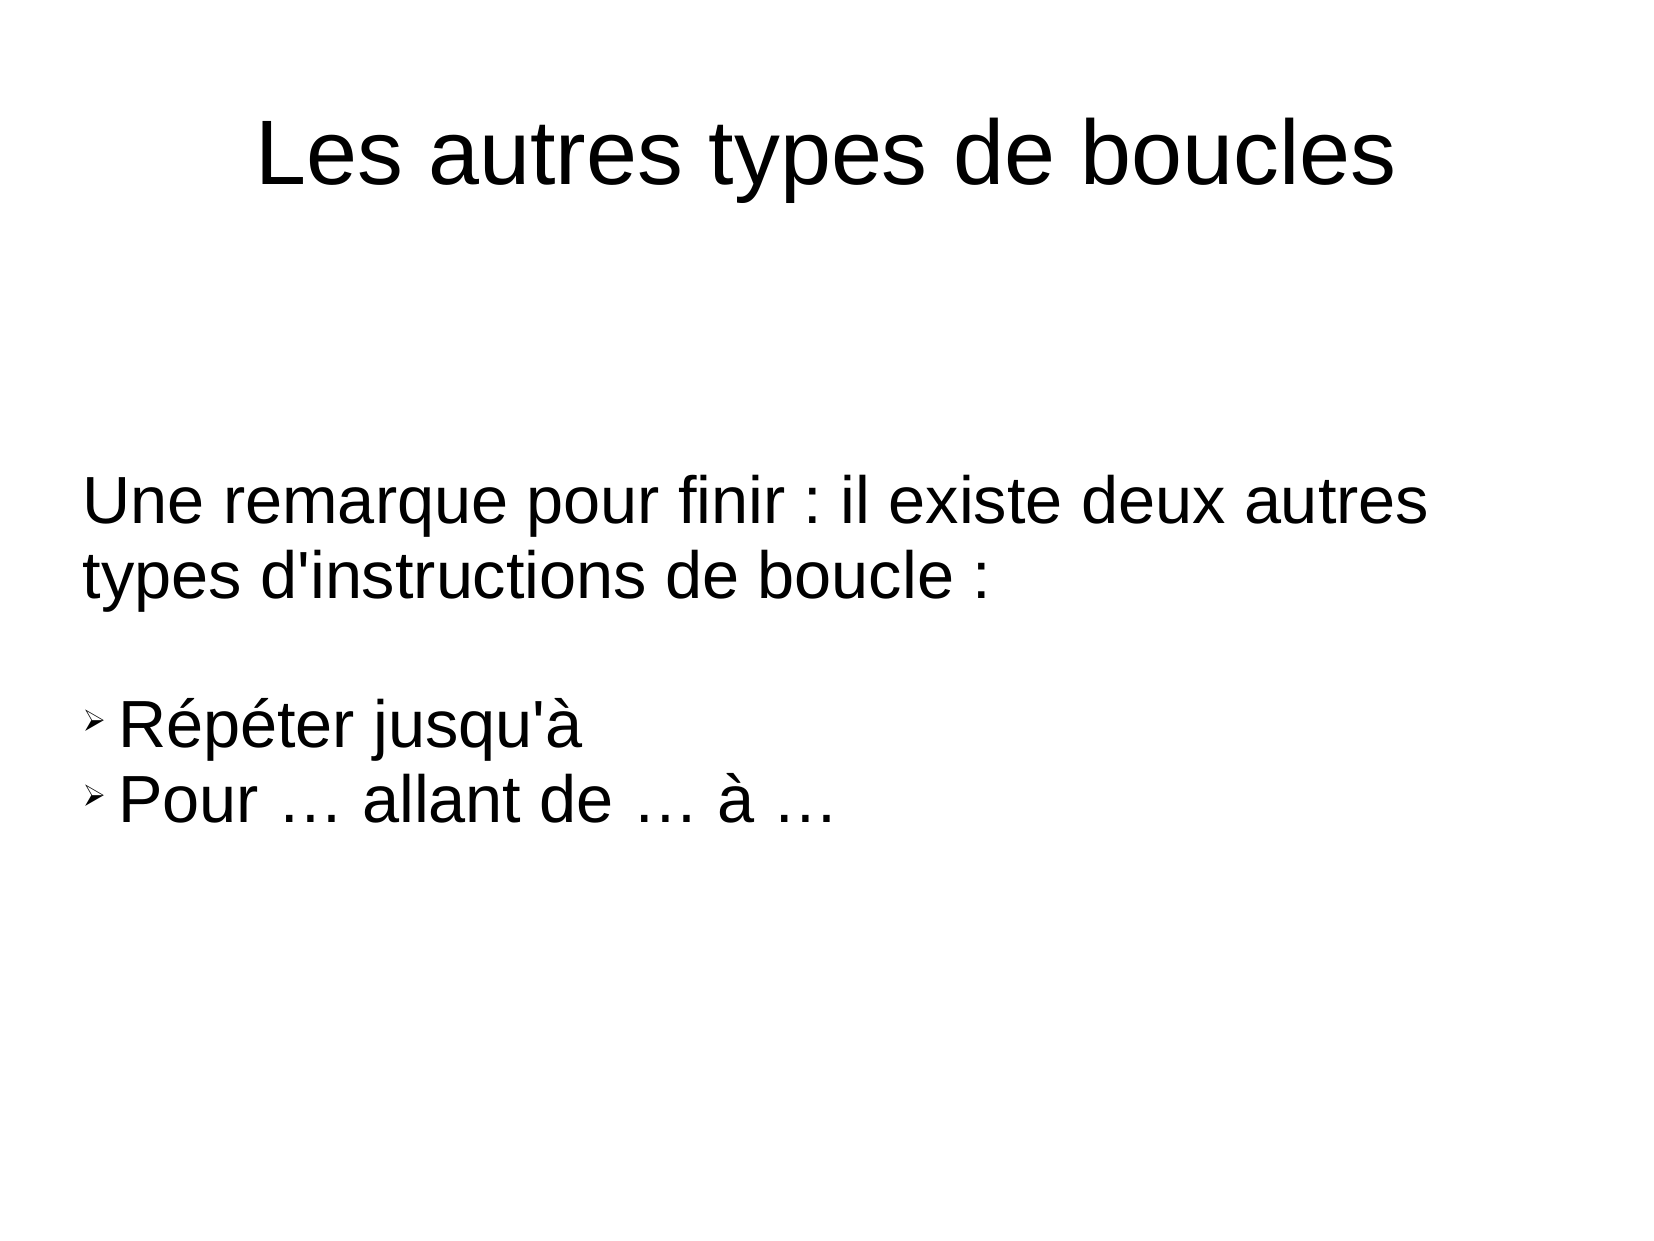

# Les autres types de boucles
Une remarque pour finir : il existe deux autres types d'instructions de boucle :
Répéter jusqu'à
Pour … allant de … à …